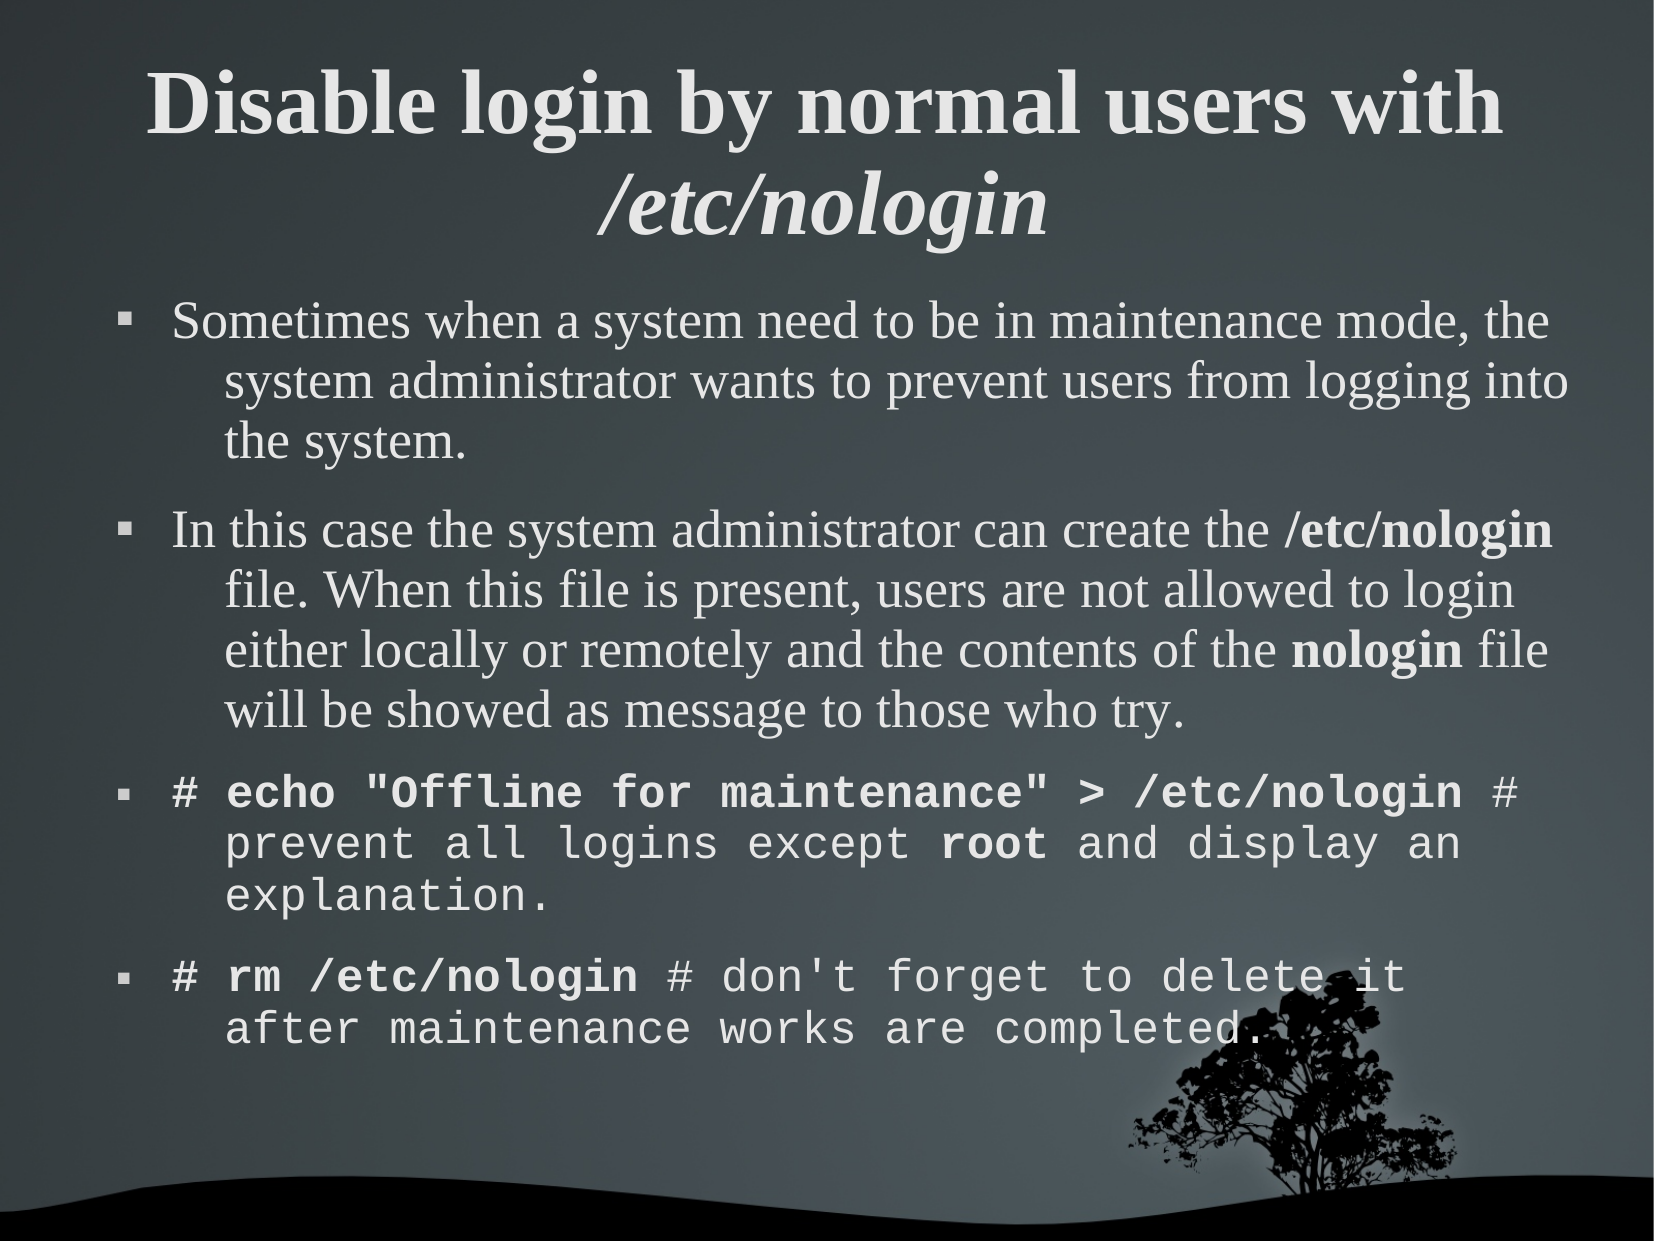

# Disable login by normal users with /etc/nologin
Sometimes when a system need to be in maintenance mode, the system administrator wants to prevent users from logging into the system.
In this case the system administrator can create the /etc/nologin file. When this file is present, users are not allowed to login either locally or remotely and the contents of the nologin file will be showed as message to those who try.
# echo "Offline for maintenance" > /etc/nologin # prevent all logins except root and display an explanation.
# rm /etc/nologin # don't forget to delete it after maintenance works are completed.